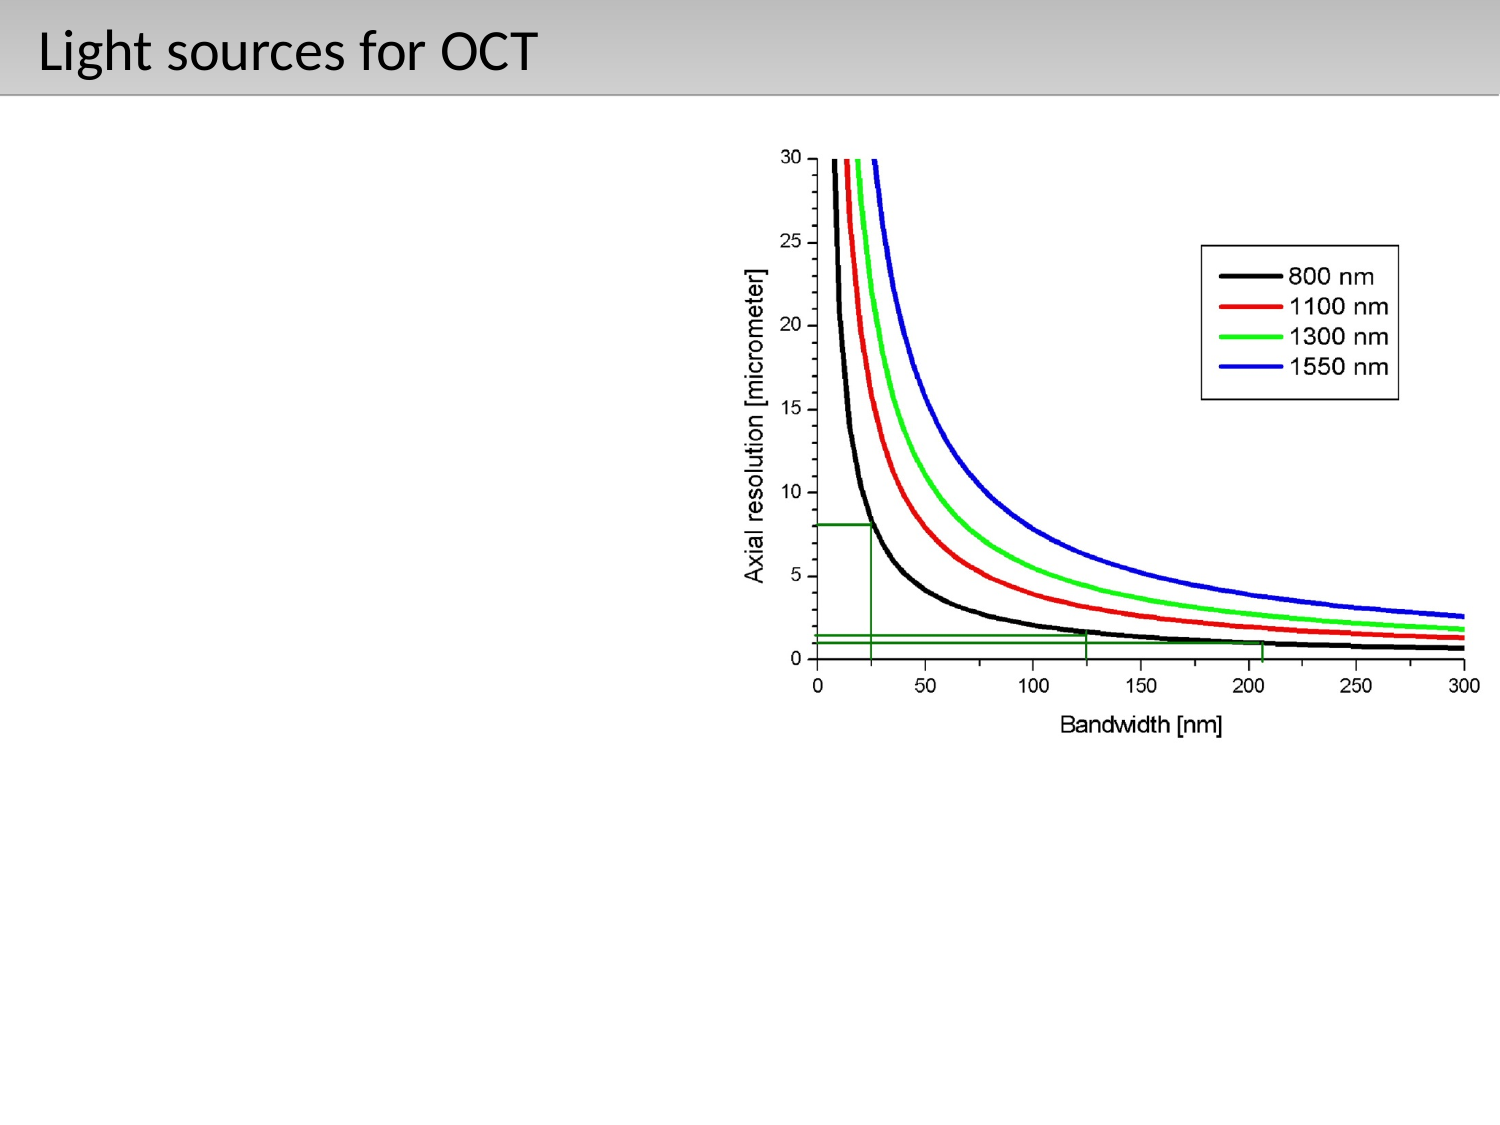

# Light sources for OCT
Continuous sources
SLD/LED/superfluorescent fibers,
center wavelength;
800 nm (SLD),
1300 nm (SLD, LED),
1550 nm, (LED, fiber),
power: 1 to 10 mW (c.w.) is sufficient,
coherence length;
10 to 15 m (typically),
Pulsed lasers
mode-locked Ti:Al2O3 (800 nm),
3 micron axial resolution (or less).
Scanning sources
tune narrow-width wavelength over entire spectrum,
resolution similar to other sources,
advantage that reference arm is not scanned,
advantage that fast scanning is feasible.